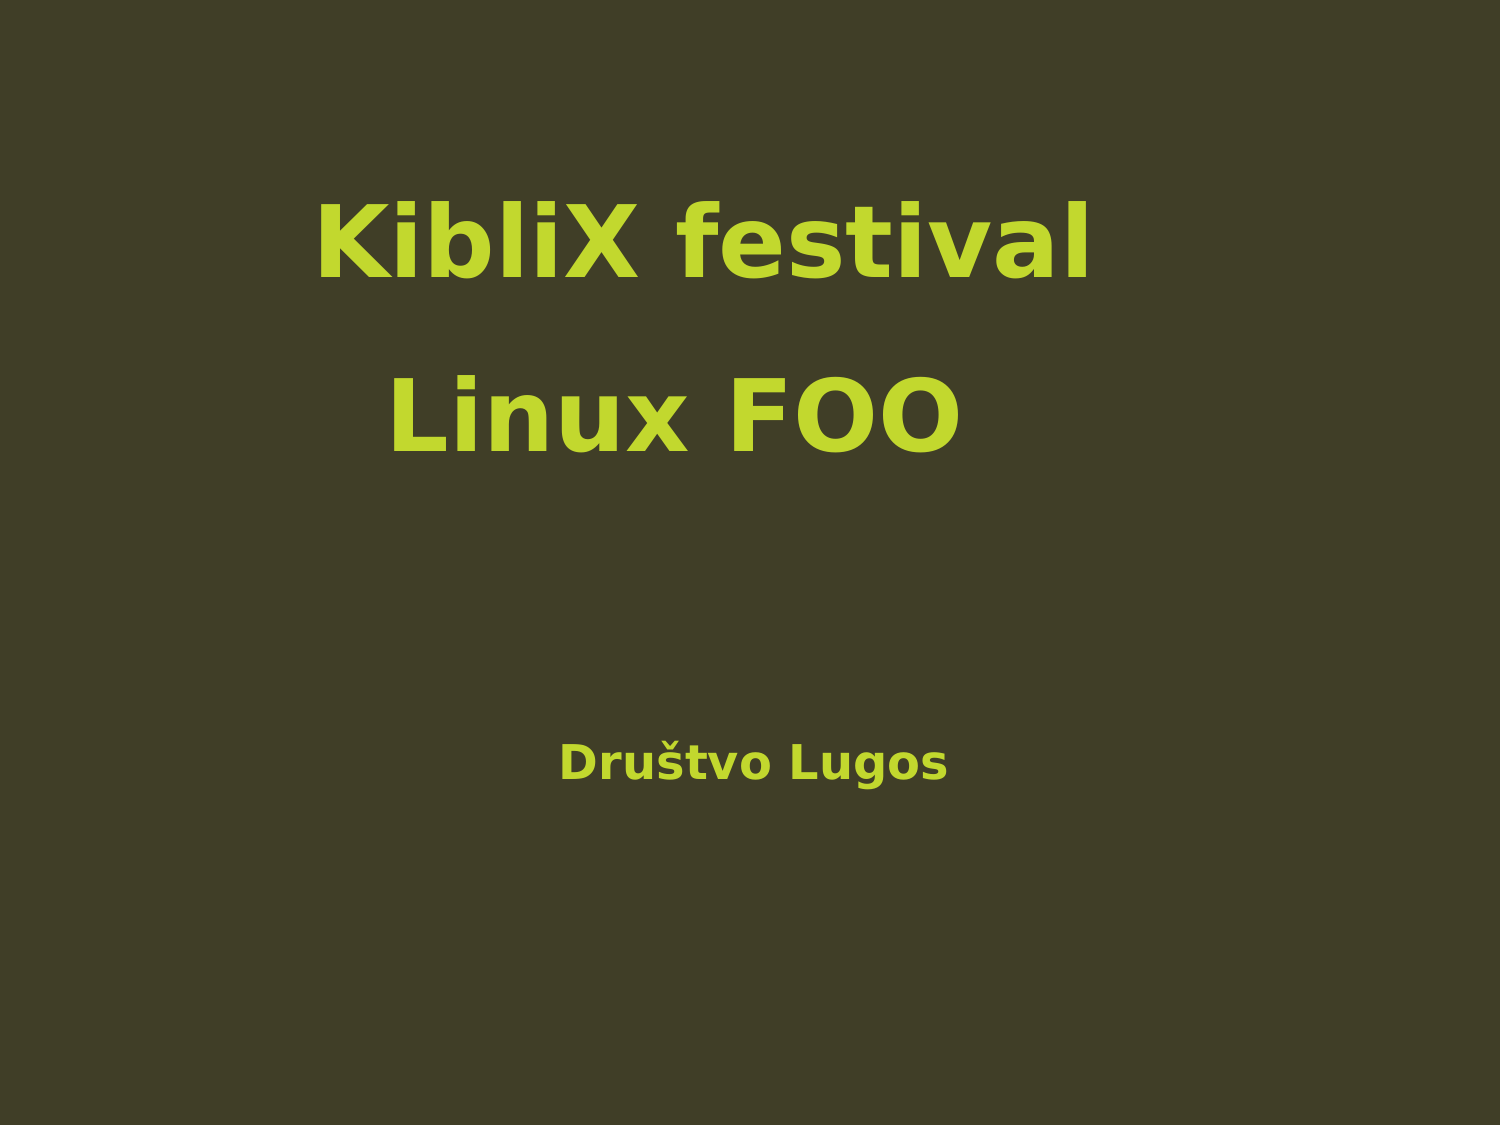

# KibliX festival Linux FOO
Društvo Lugos